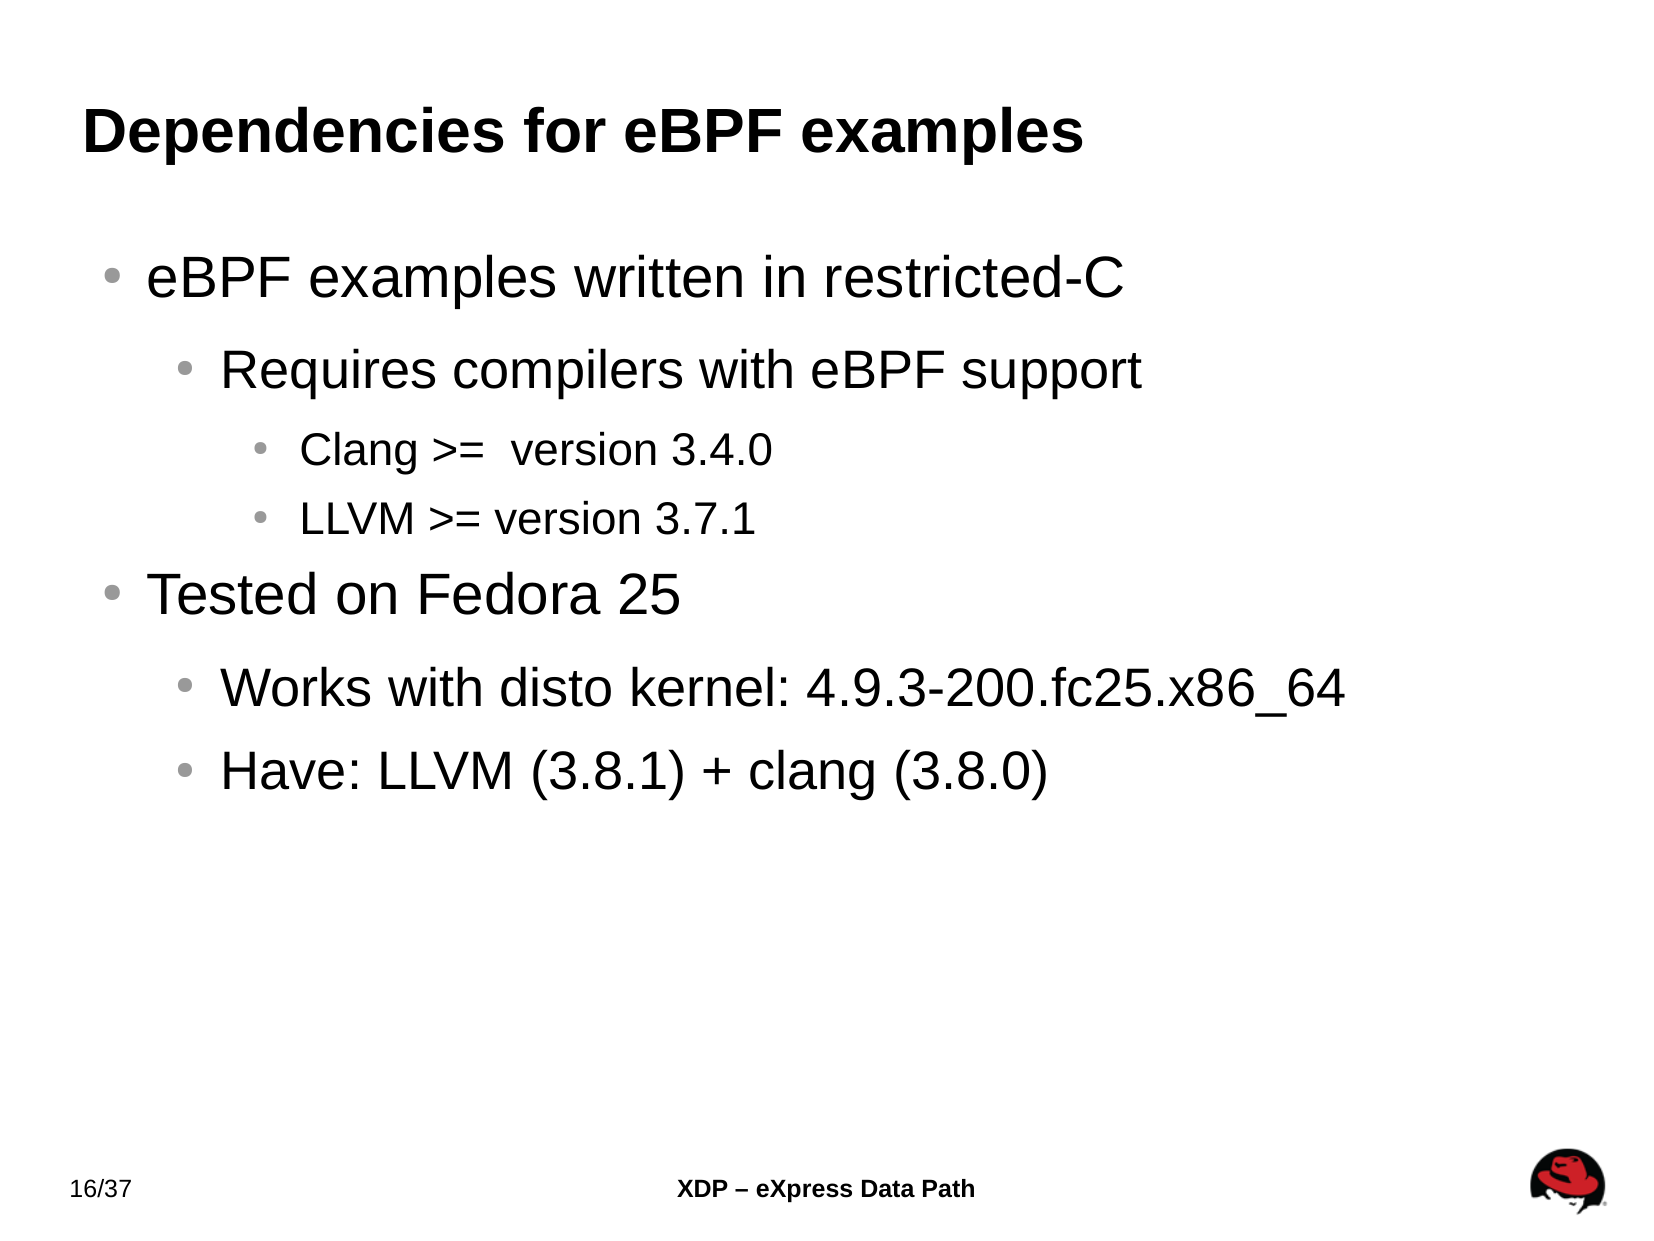

# Dependencies for eBPF examples
eBPF examples written in restricted-C
Requires compilers with eBPF support
Clang >= version 3.4.0
LLVM >= version 3.7.1
Tested on Fedora 25
Works with disto kernel: 4.9.3-200.fc25.x86_64
Have: LLVM (3.8.1) + clang (3.8.0)